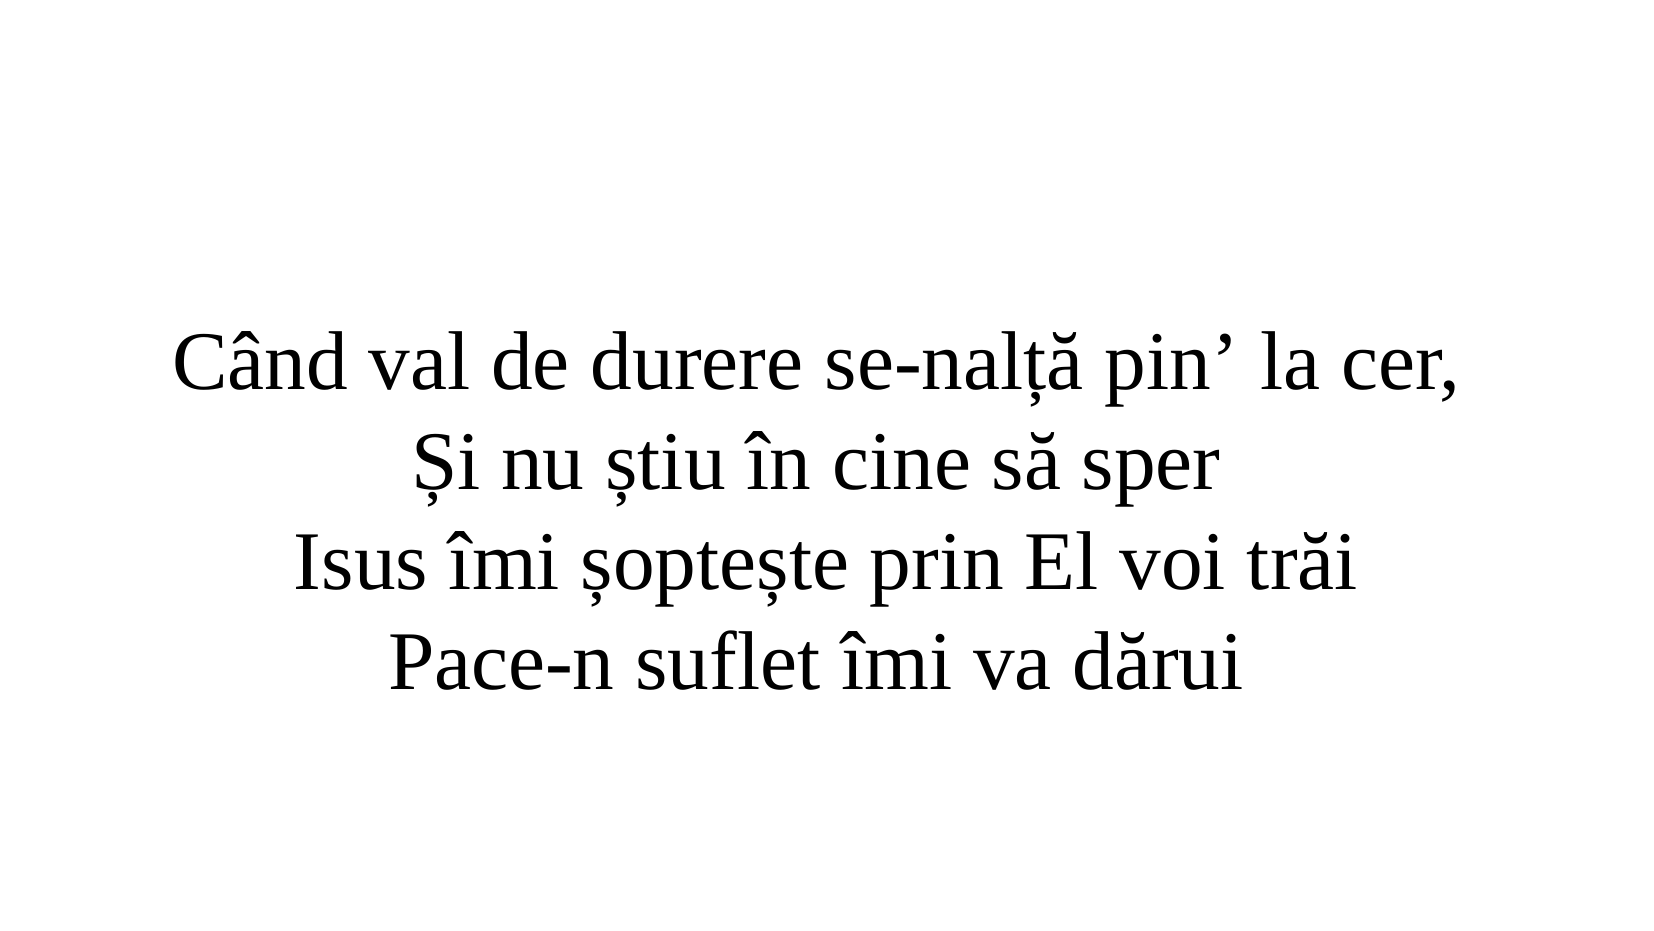

# Când val de durere se-nalță pin’ la cer, Și nu știu în cine să sper
Isus îmi șoptește prin El voi trăi
Pace-n suflet îmi va dărui